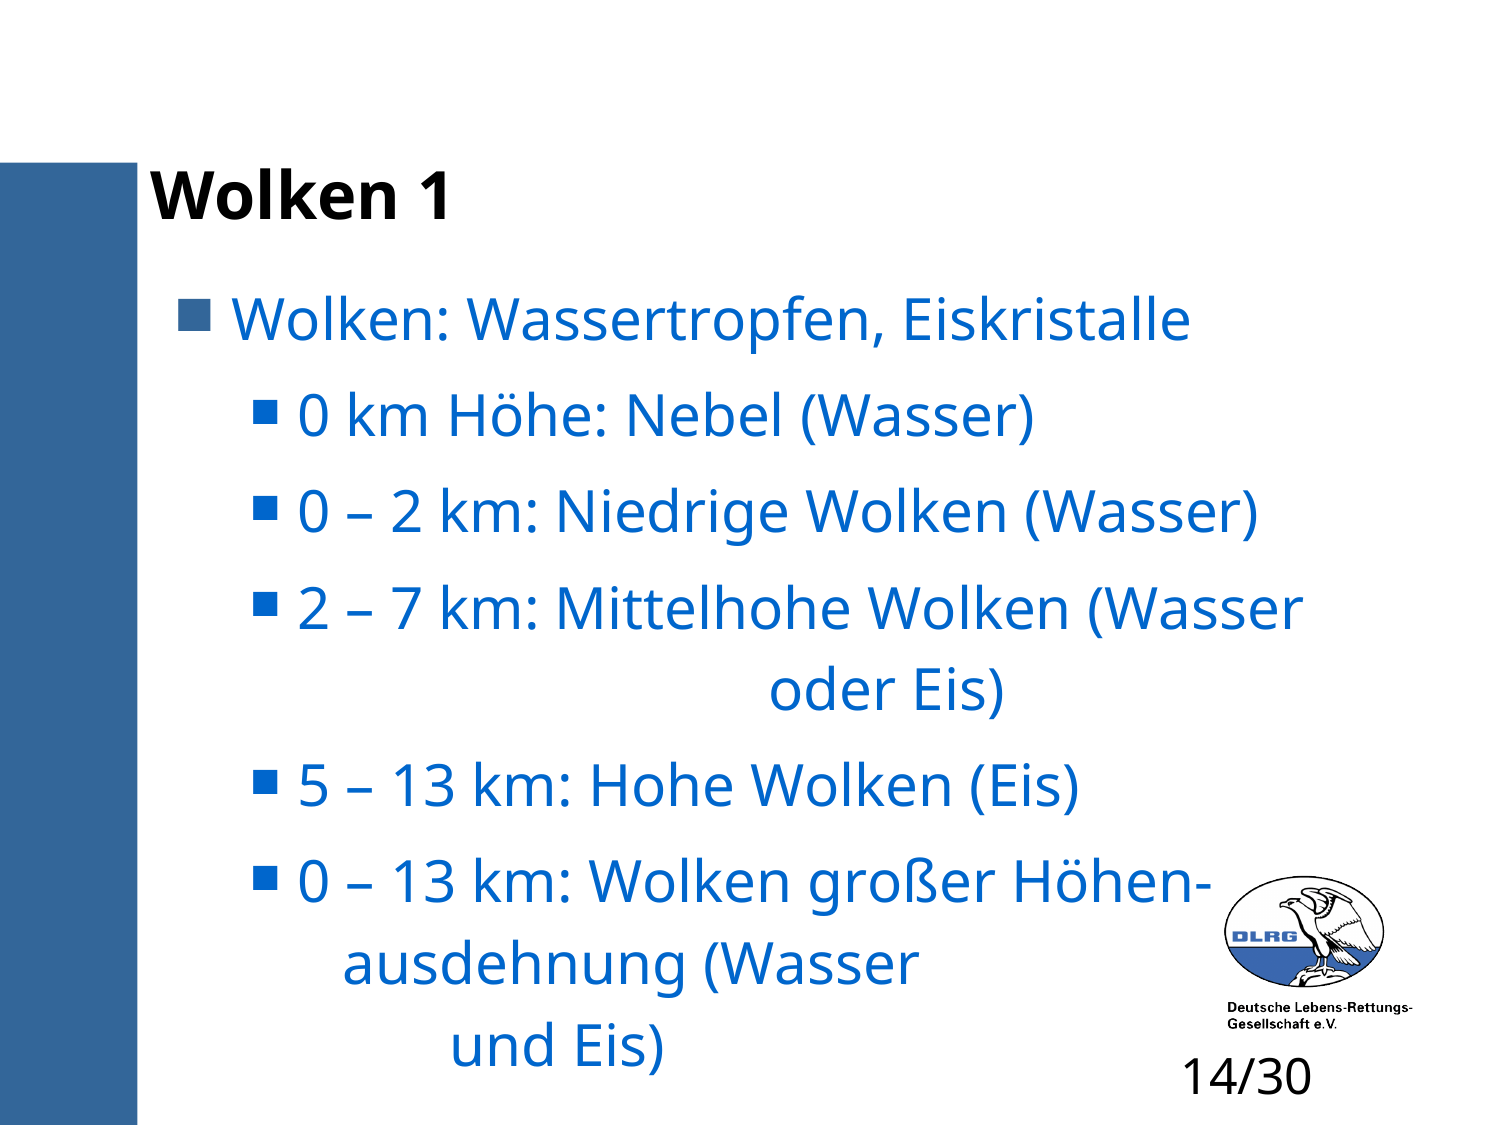

# Wolken 1
Wolken: Wassertropfen, Eiskristalle
0 km Höhe: Nebel (Wasser)
0 – 2 km: Niedrige Wolken (Wasser)
2 – 7 km: Mittelhohe Wolken (Wasser oder Eis)
5 – 13 km: Hohe Wolken (Eis)
0 – 13 km: Wolken großer Höhen- ausdehnung (Wasser und Eis)